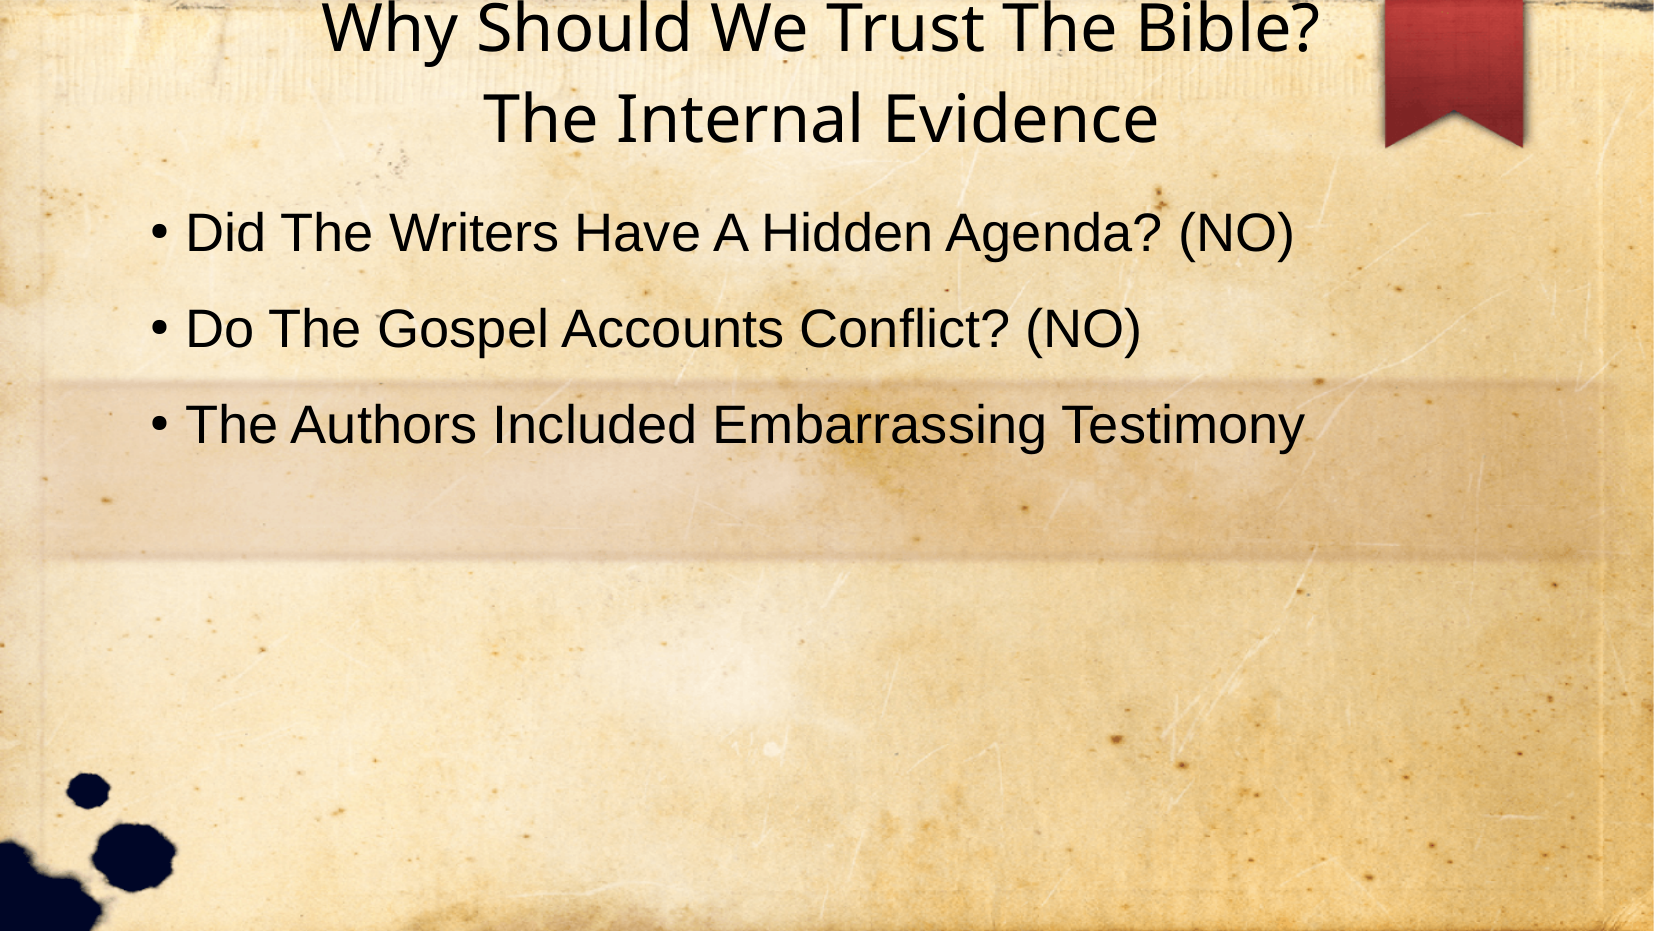

# Why Should We Trust The Bible? The Internal Evidence
Did The Writers Have A Hidden Agenda? (NO)
Do The Gospel Accounts Conflict? (NO)
The Authors Included Embarrassing Testimony